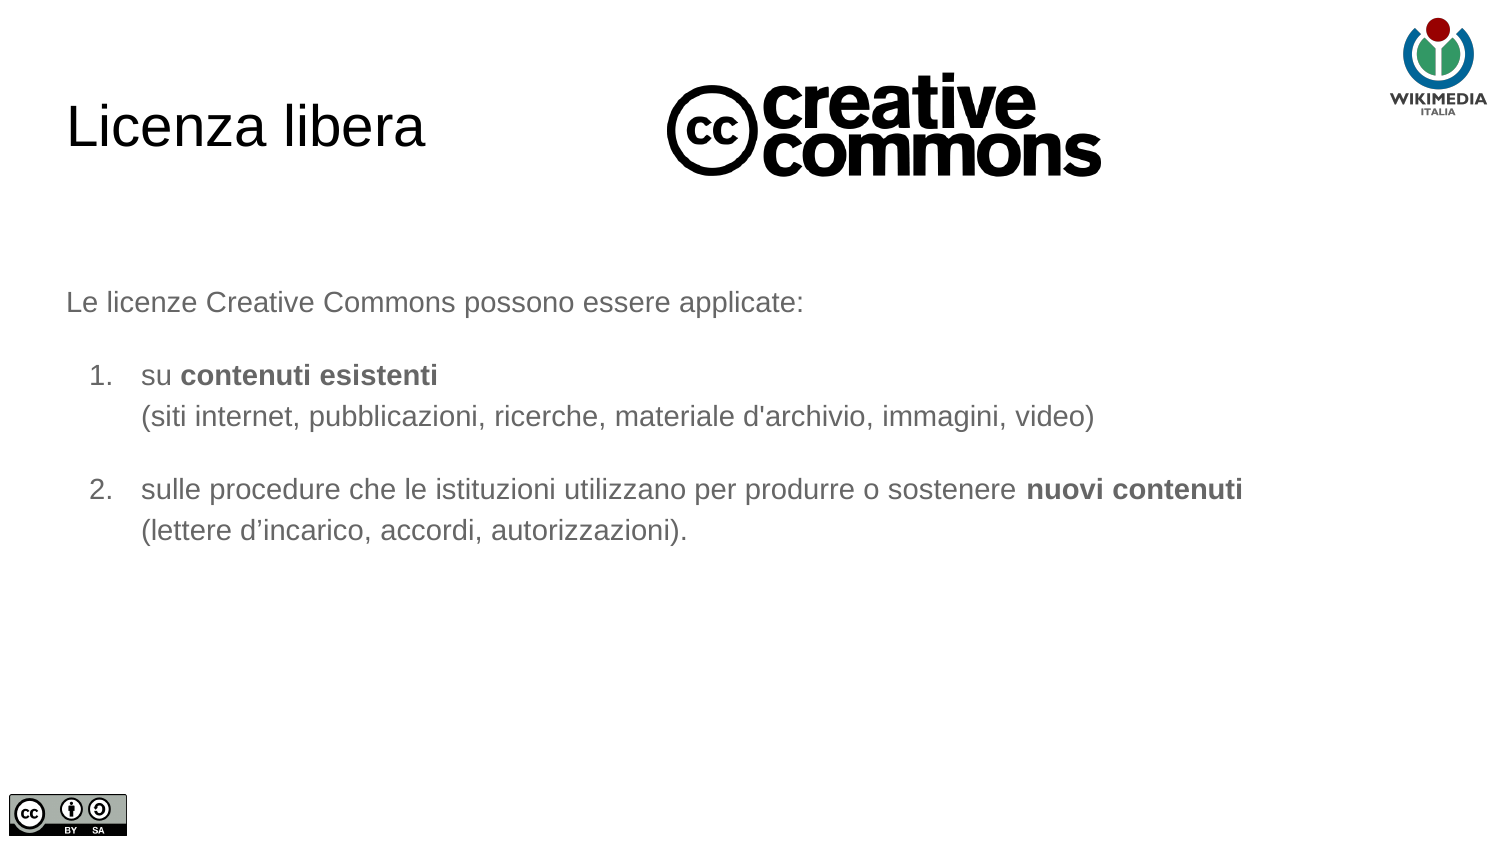

# Licenza libera
Le licenze Creative Commons possono essere applicate:
su contenuti esistenti
(siti internet, pubblicazioni, ricerche, materiale d'archivio, immagini, video)
sulle procedure che le istituzioni utilizzano per produrre o sostenere nuovi contenuti
(lettere d’incarico, accordi, autorizzazioni).